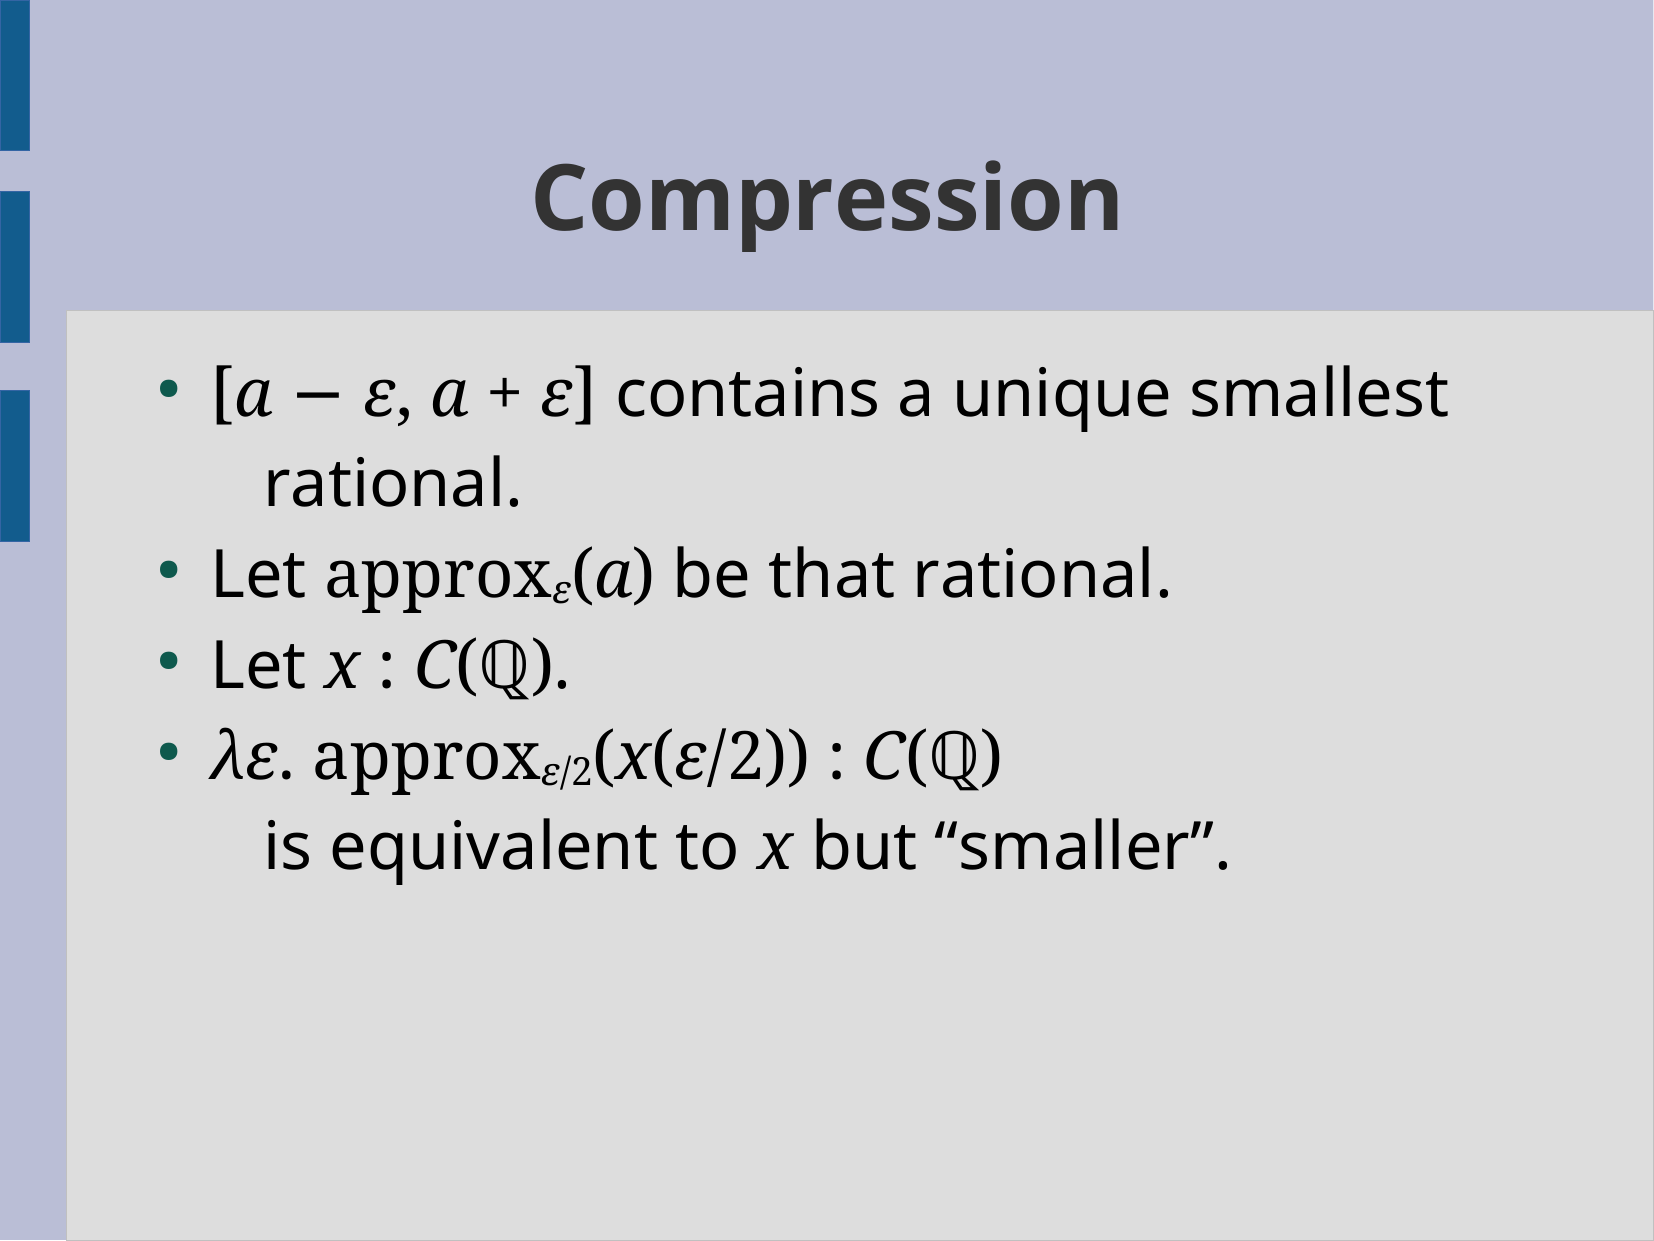

# Compression
[a − ε, a + ε] contains a unique smallest rational.
Let approxε(a) be that rational.
Let x : C(ℚ).
λε. approxε/2(x(ε/2)) : C(ℚ)
is equivalent to x but “smaller”.